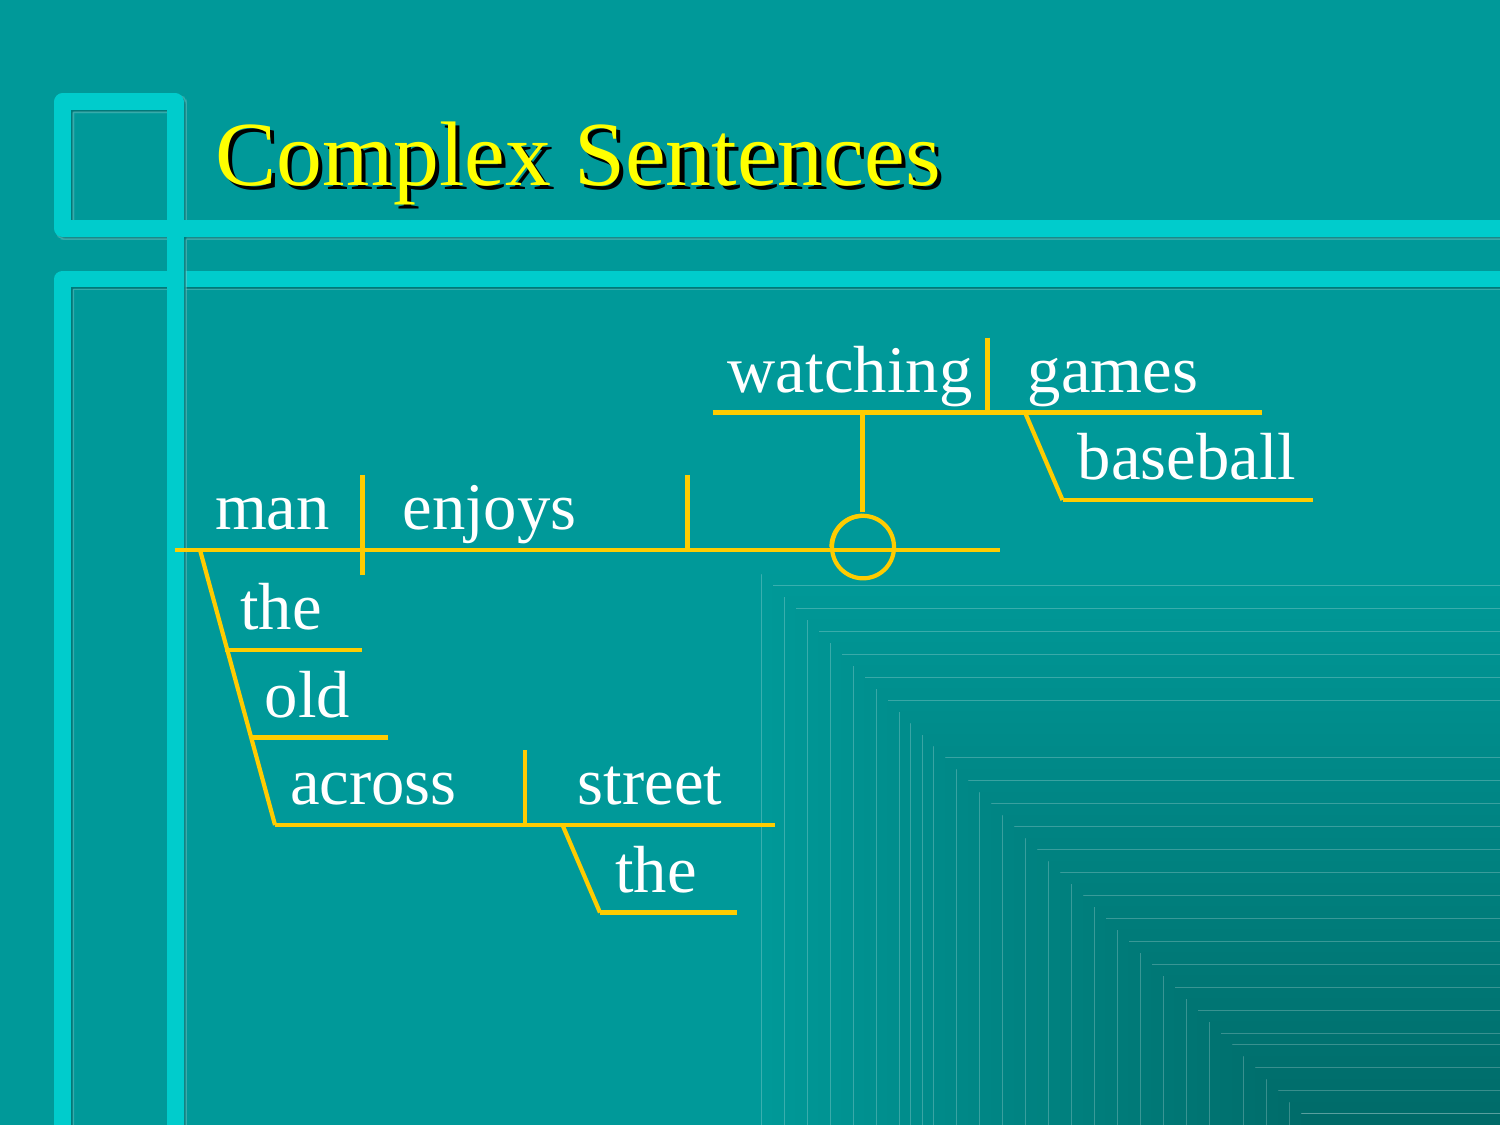

# Complex Sentences
watching
games
baseball
man
enjoys
the
old
across
street
the